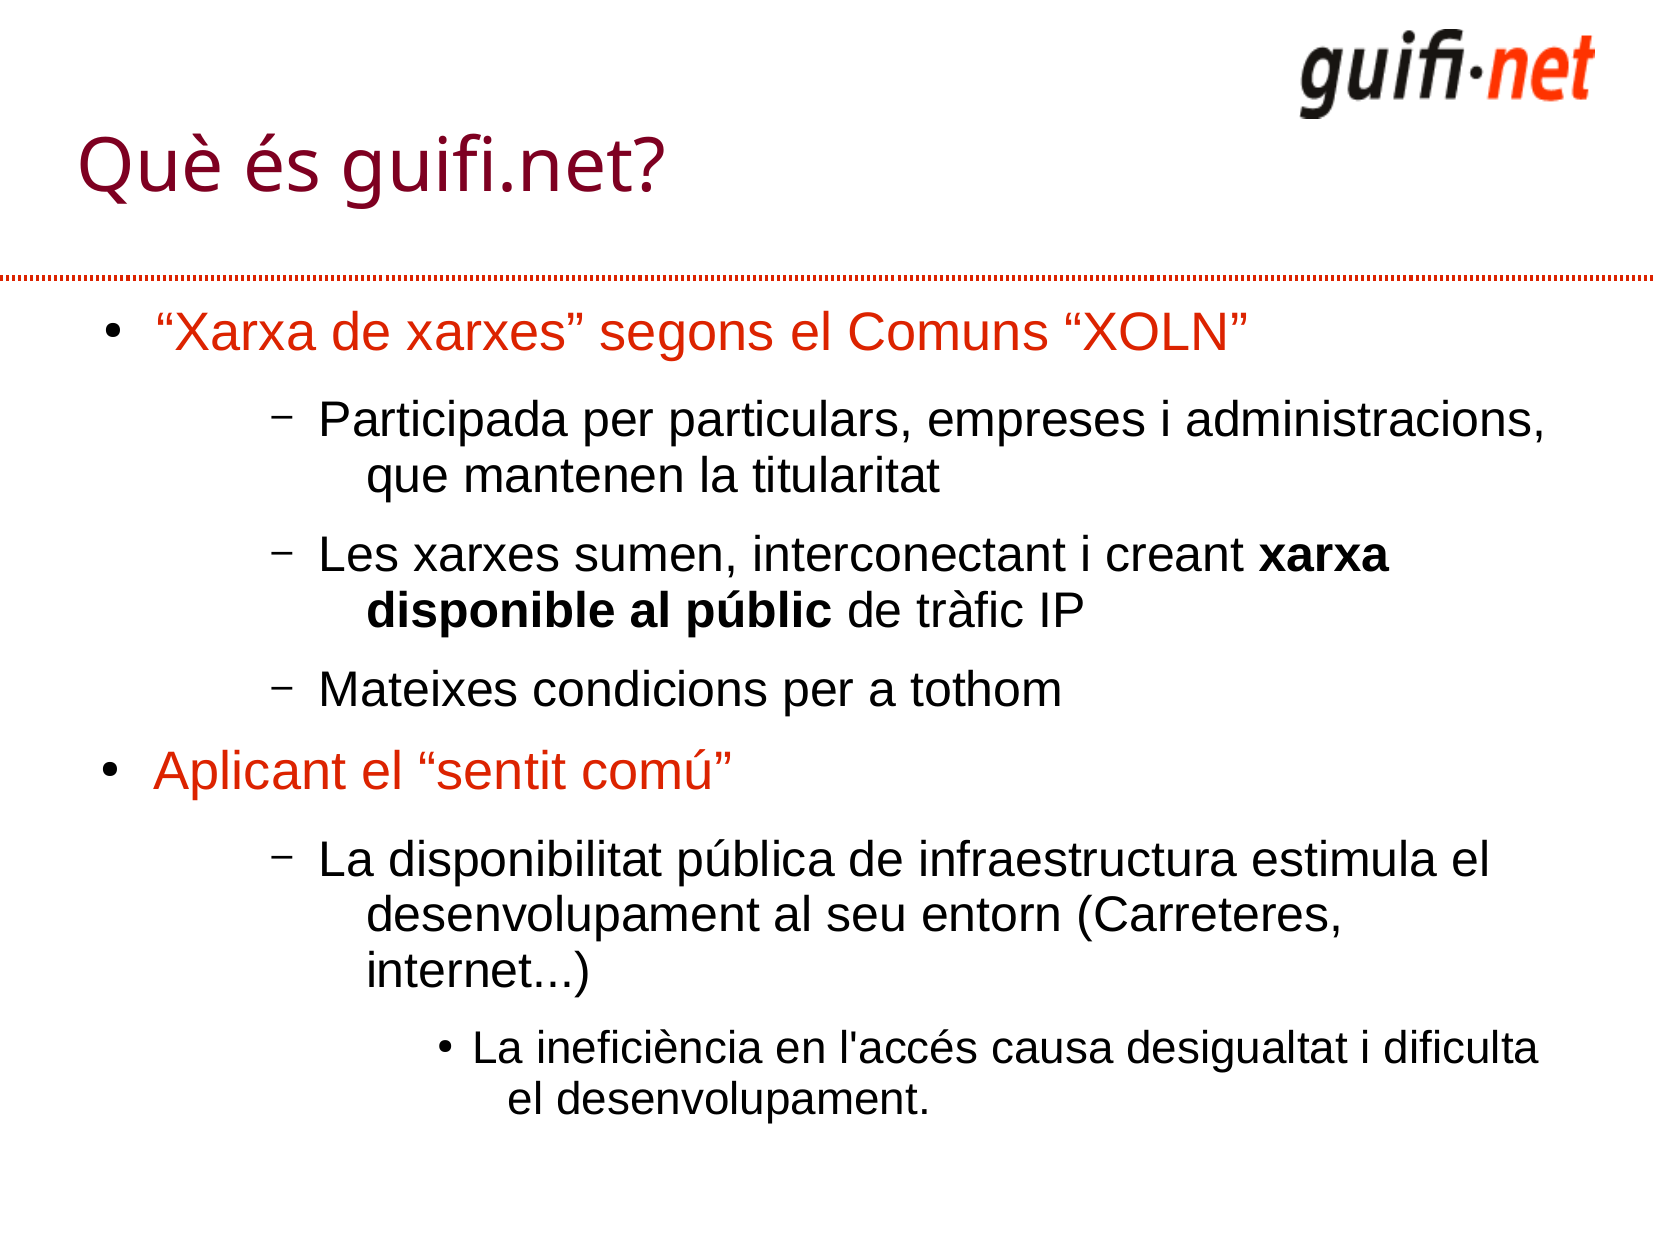

# Què és guifi.net?
“Xarxa de xarxes” segons el Comuns “XOLN”
Participada per particulars, empreses i administracions, que mantenen la titularitat
Les xarxes sumen, interconectant i creant xarxa disponible al públic de tràfic IP
Mateixes condicions per a tothom
Aplicant el “sentit comú”
La disponibilitat pública de infraestructura estimula el desenvolupament al seu entorn (Carreteres, internet...)
La ineficiència en l'accés causa desigualtat i dificulta el desenvolupament.